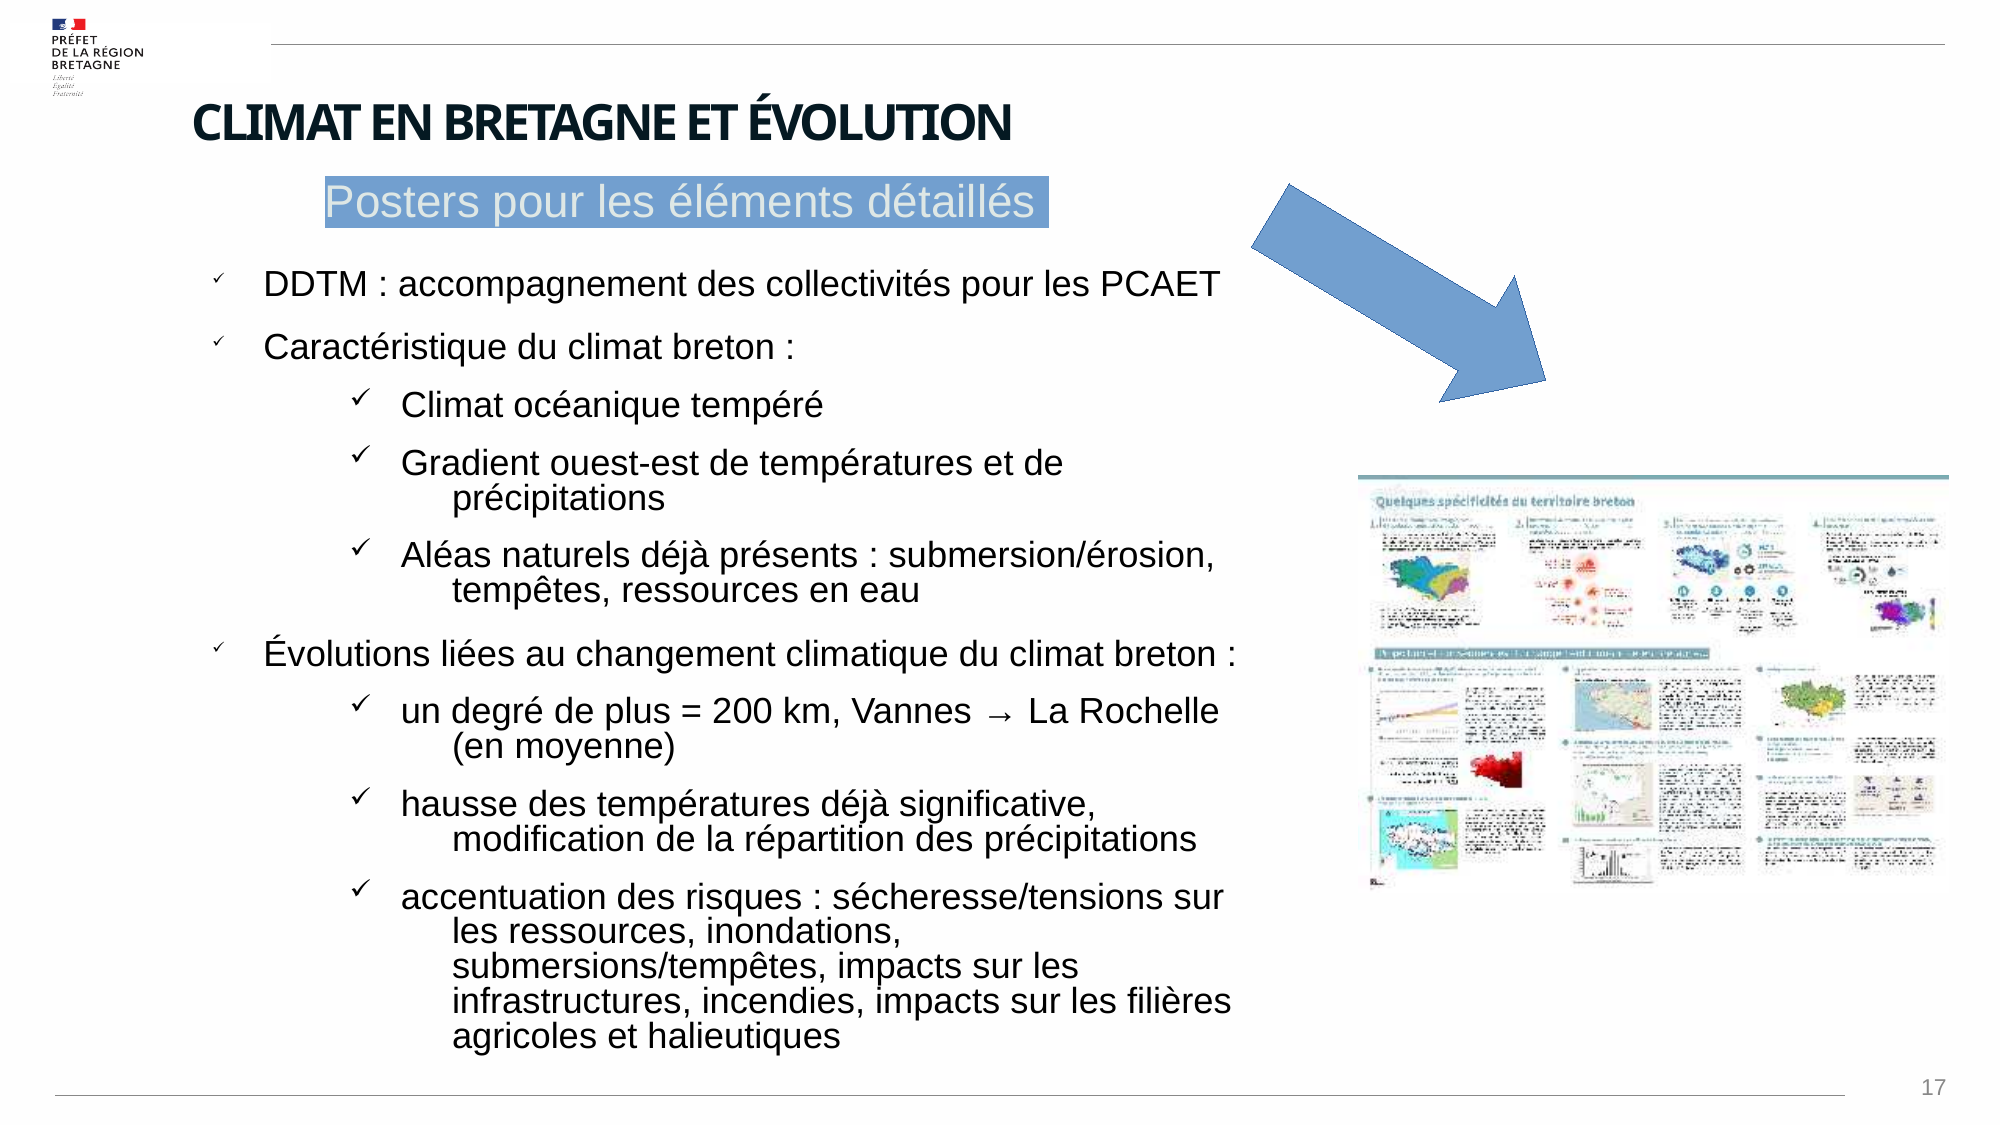

CLIMAT EN BRETAGNE ET ÉVOLUTION
Posters pour les éléments détaillés
DDTM : accompagnement des collectivités pour les PCAET
Caractéristique du climat breton :
Climat océanique tempéré
Gradient ouest-est de températures et de précipitations
Aléas naturels déjà présents : submersion/érosion, tempêtes, ressources en eau
Évolutions liées au changement climatique du climat breton :
un degré de plus = 200 km, Vannes → La Rochelle (en moyenne)
hausse des températures déjà significative, modification de la répartition des précipitations
accentuation des risques : sécheresse/tensions sur les ressources, inondations, submersions/tempêtes, impacts sur les infrastructures, incendies, impacts sur les filières agricoles et halieutiques